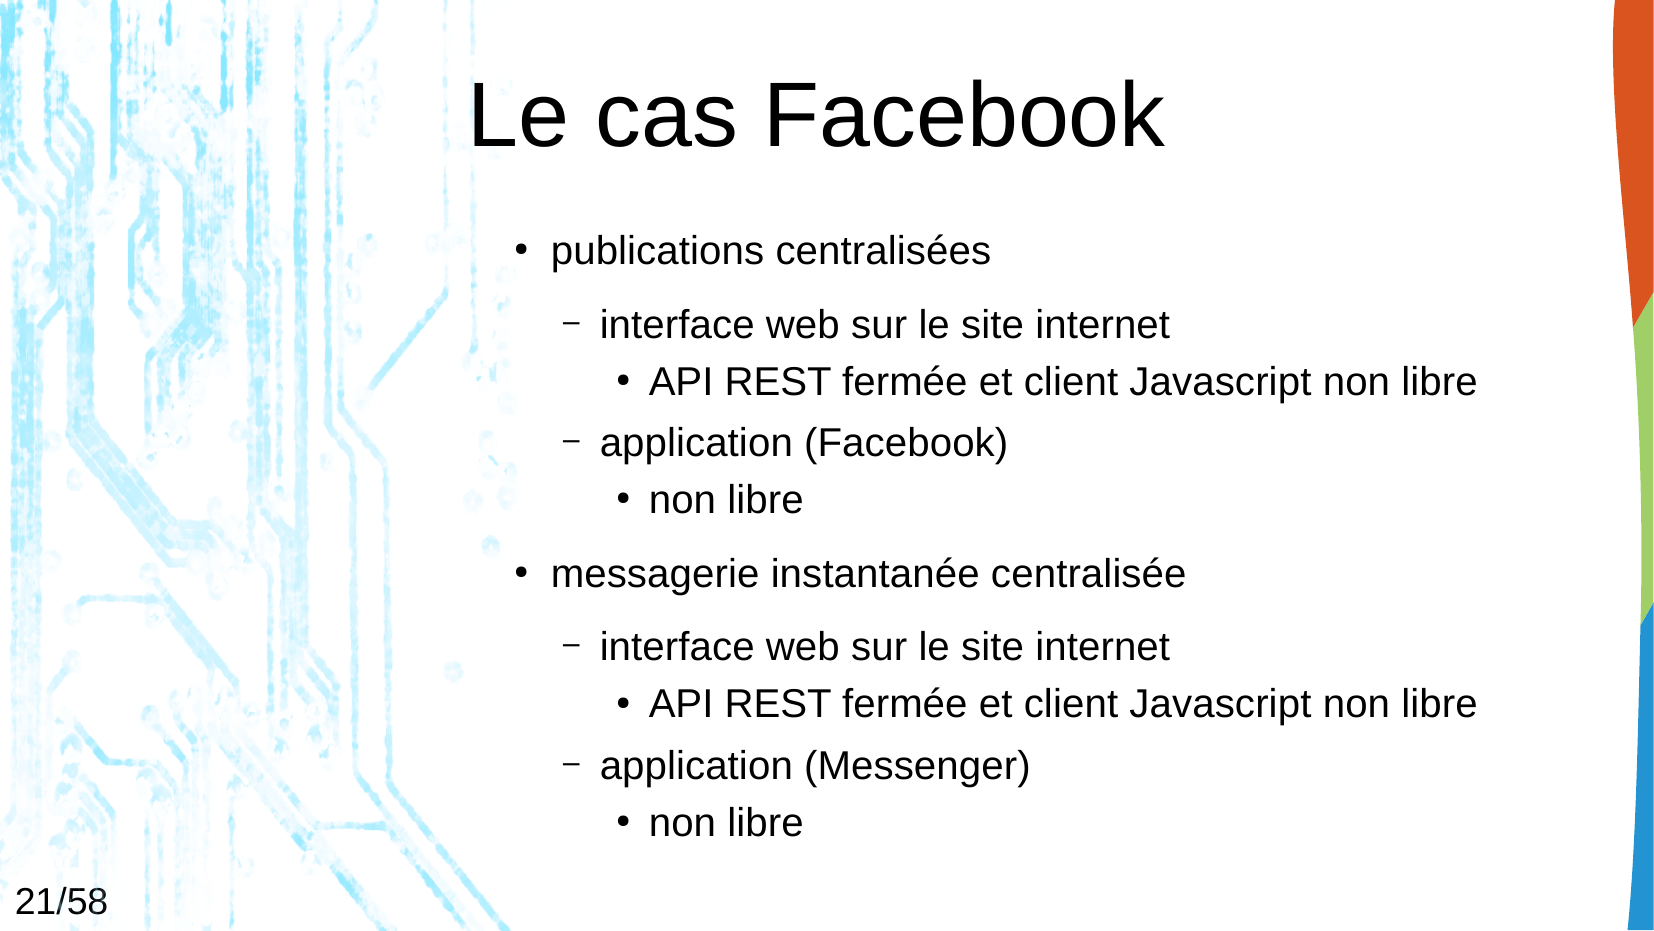

# Le cas Facebook
publications centralisées
interface web sur le site internet
API REST fermée et client Javascript non libre
application (Facebook)
non libre
messagerie instantanée centralisée
interface web sur le site internet
API REST fermée et client Javascript non libre
application (Messenger)
non libre